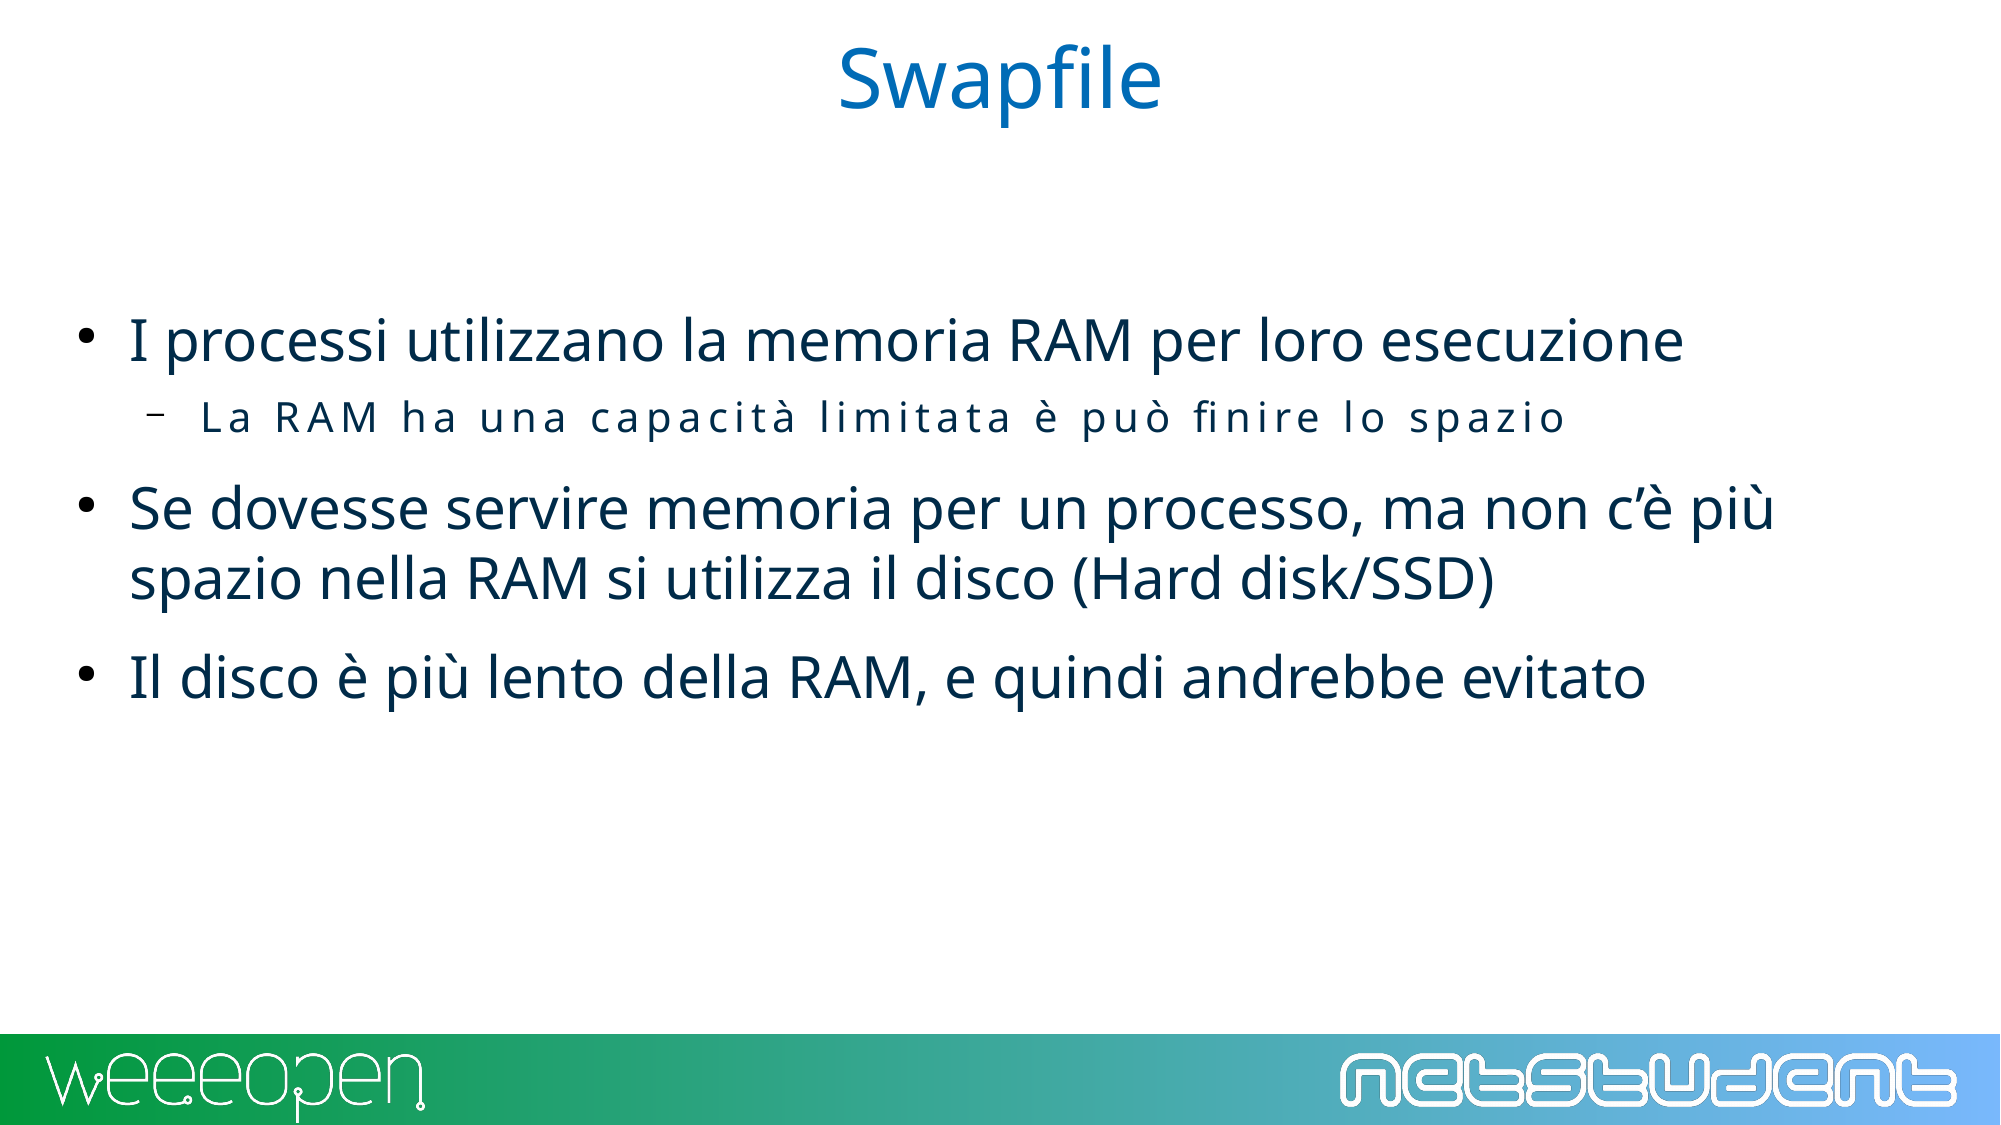

# Swapfile
I processi utilizzano la memoria RAM per loro esecuzione
La RAM ha una capacità limitata è può finire lo spazio
Se dovesse servire memoria per un processo, ma non c’è più spazio nella RAM si utilizza il disco (Hard disk/SSD)
Il disco è più lento della RAM, e quindi andrebbe evitato